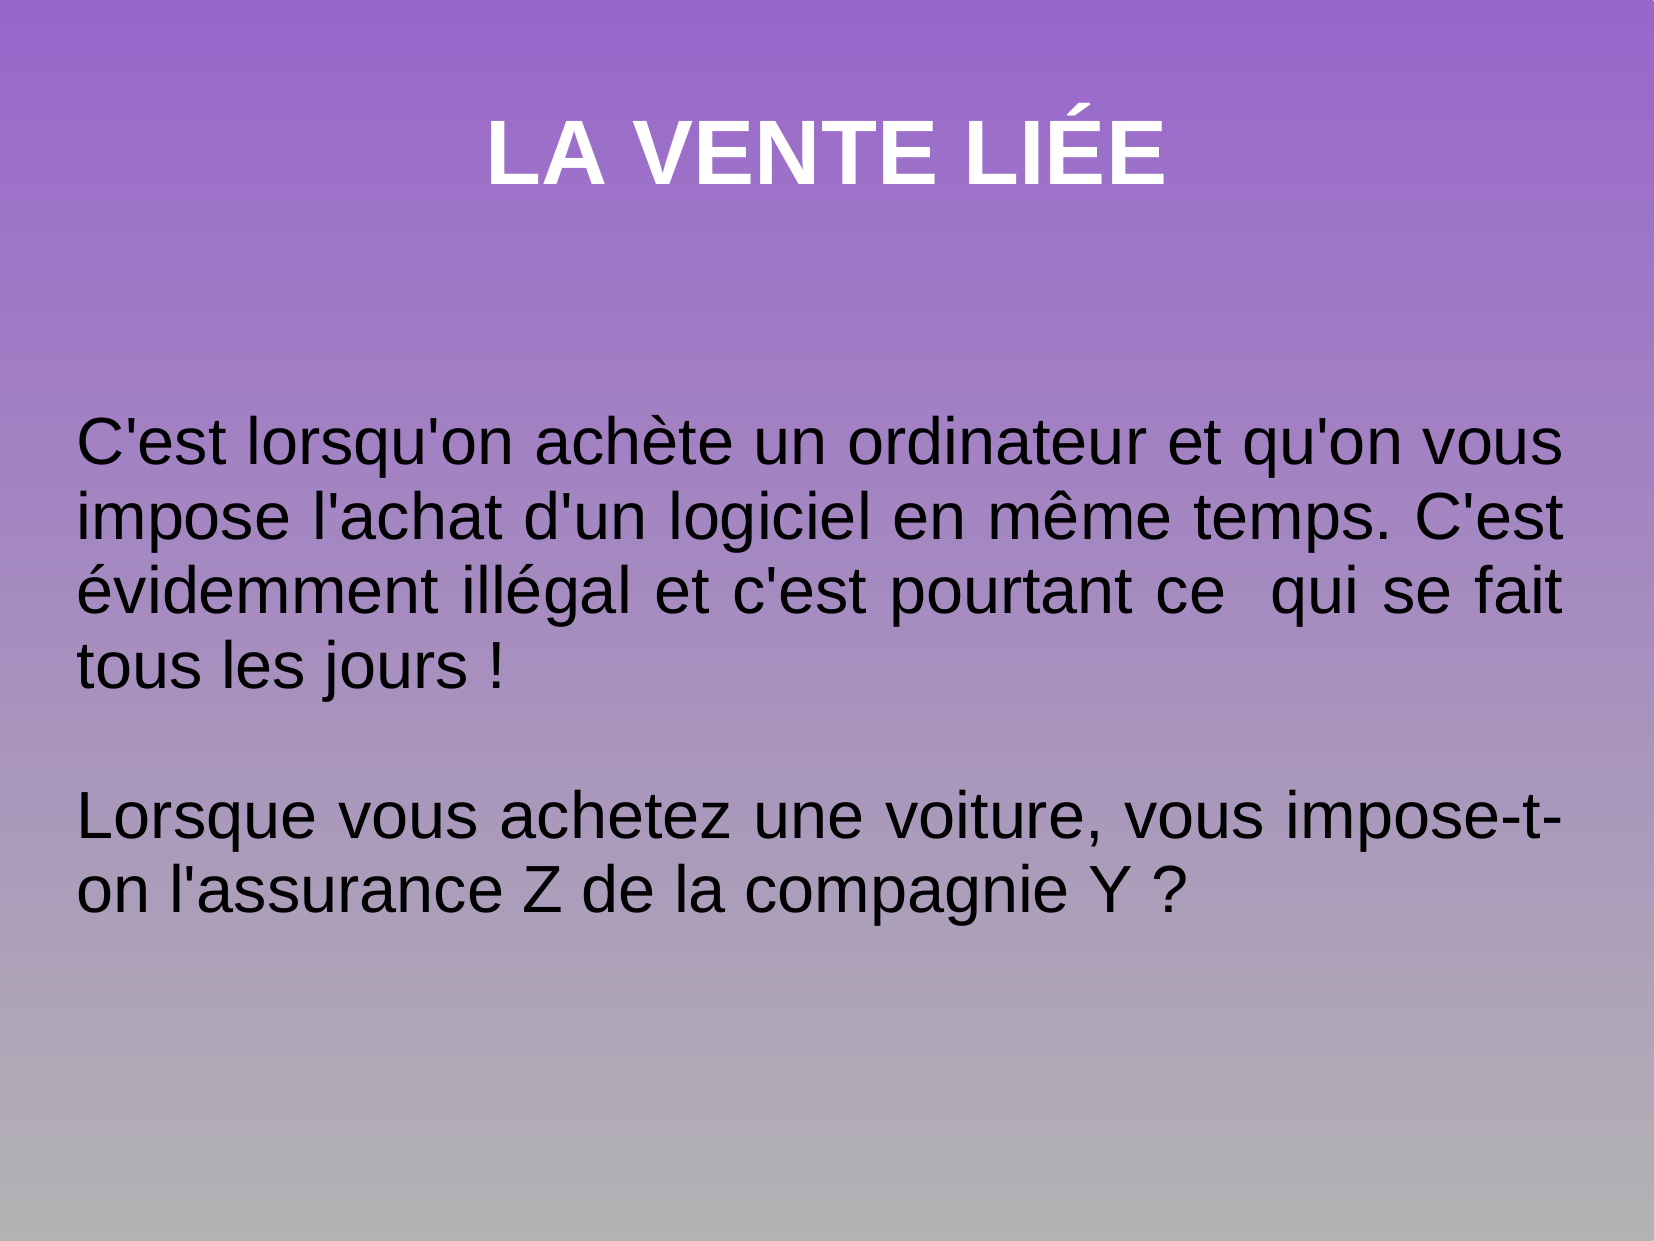

# LA VENTE LIÉE
C'est lorsqu'on achète un ordinateur et qu'on vous impose l'achat d'un logiciel en même temps. C'est évidemment illégal et c'est pourtant ce qui se fait tous les jours !
Lorsque vous achetez une voiture, vous impose-t-on l'assurance Z de la compagnie Y ?